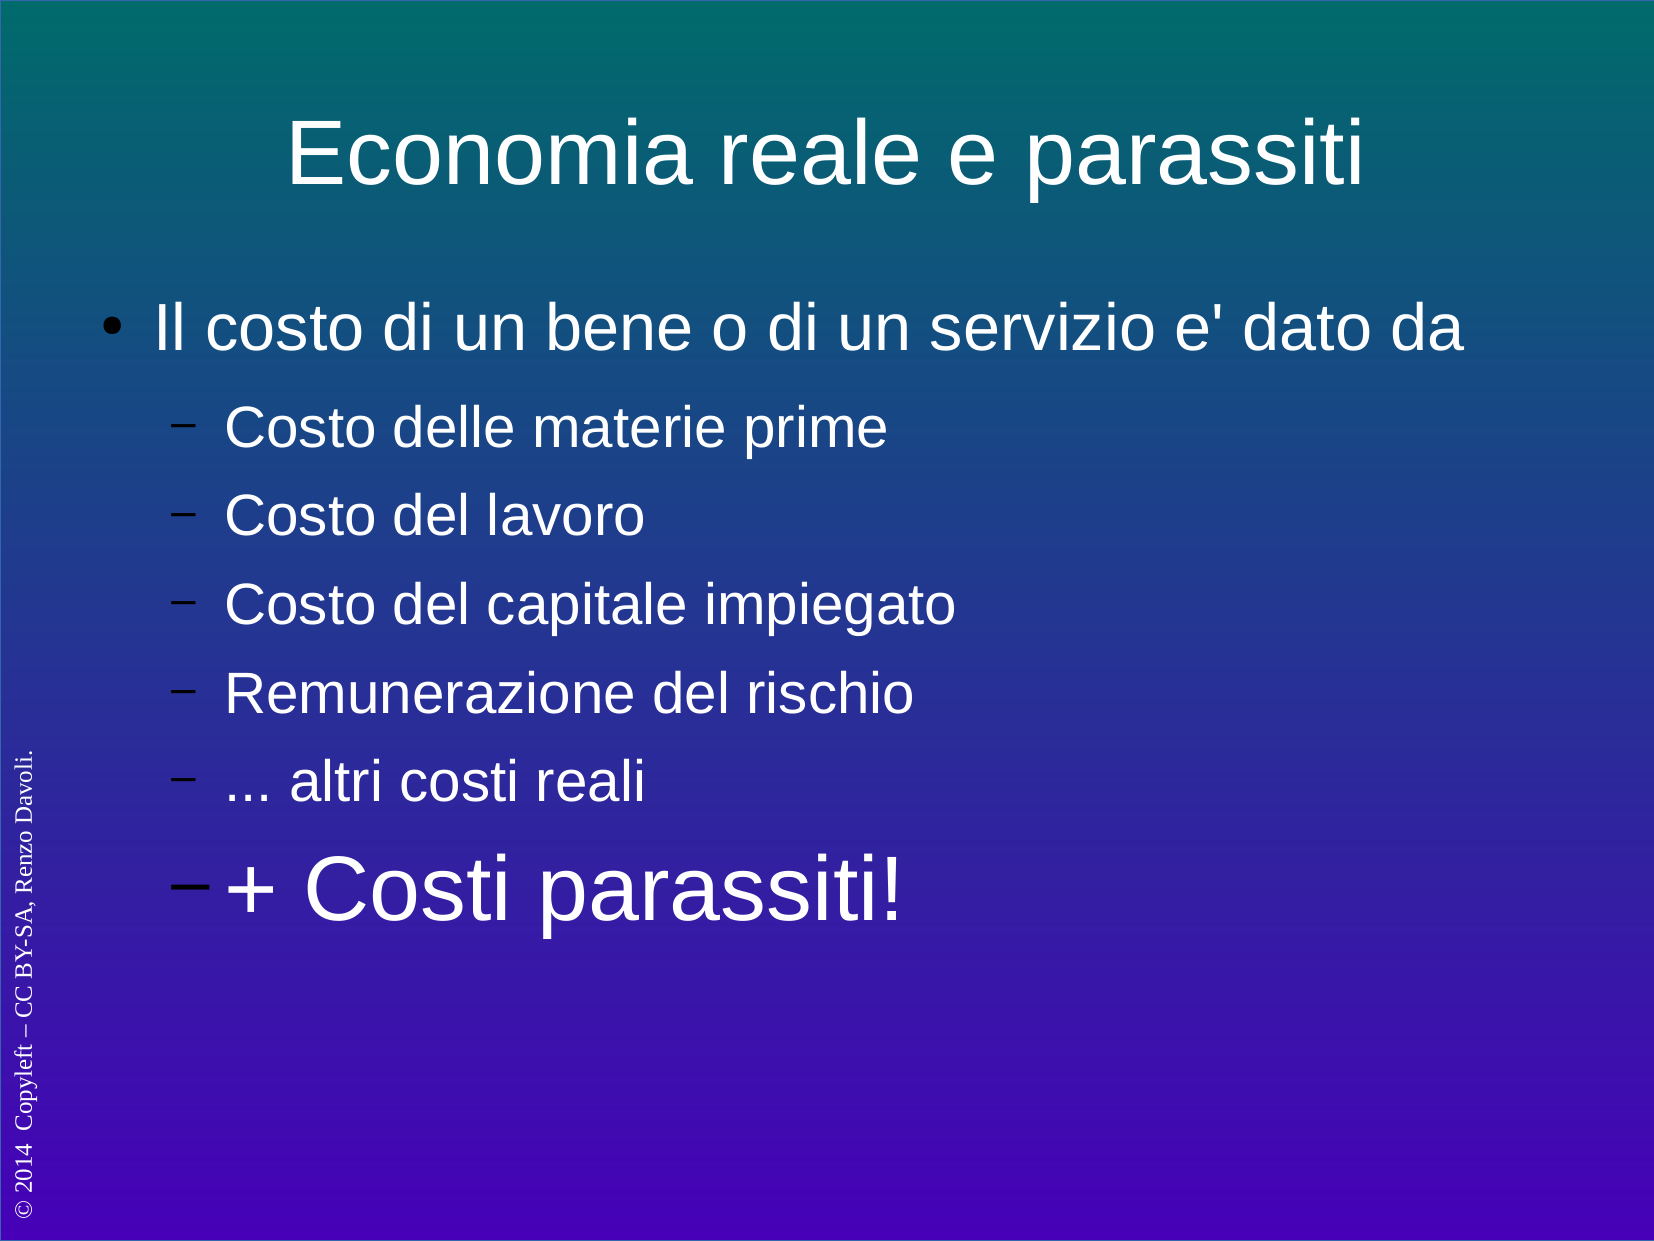

# Economia reale e parassiti
Il costo di un bene o di un servizio e' dato da
Costo delle materie prime
Costo del lavoro
Costo del capitale impiegato
Remunerazione del rischio
... altri costi reali
+ Costi parassiti!